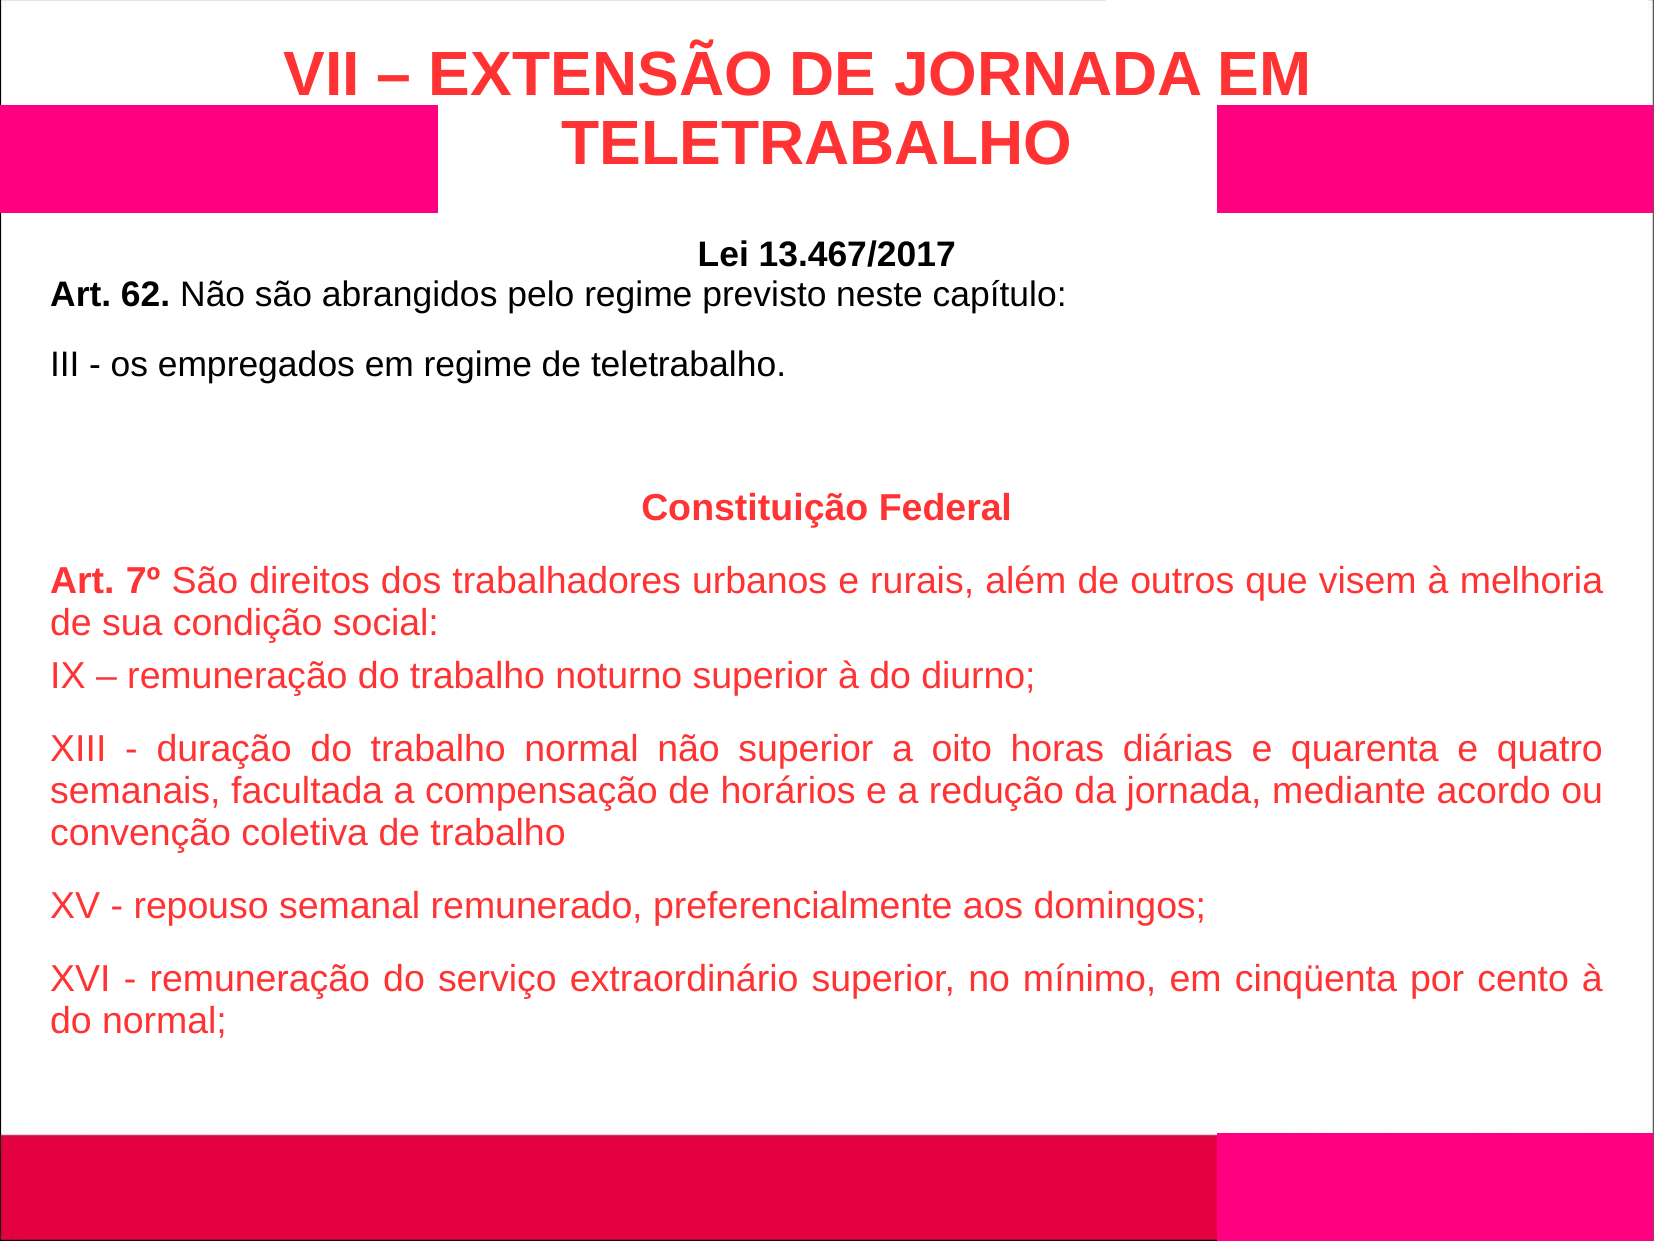

VII – EXTENSÃO DE JORNADA EM TELETRABALHO
Lei 13.467/2017
Art. 62. Não são abrangidos pelo regime previsto neste capítulo:
III - os empregados em regime de teletrabalho.
Constituição Federal
Art. 7º São direitos dos trabalhadores urbanos e rurais, além de outros que visem à melhoria de sua condição social:
IX – remuneração do trabalho noturno superior à do diurno;
XIII - duração do trabalho normal não superior a oito horas diárias e quarenta e quatro semanais, facultada a compensação de horários e a redução da jornada, mediante acordo ou convenção coletiva de trabalho
XV - repouso semanal remunerado, preferencialmente aos domingos;
XVI - remuneração do serviço extraordinário superior, no mínimo, em cinqüenta por cento à do normal;